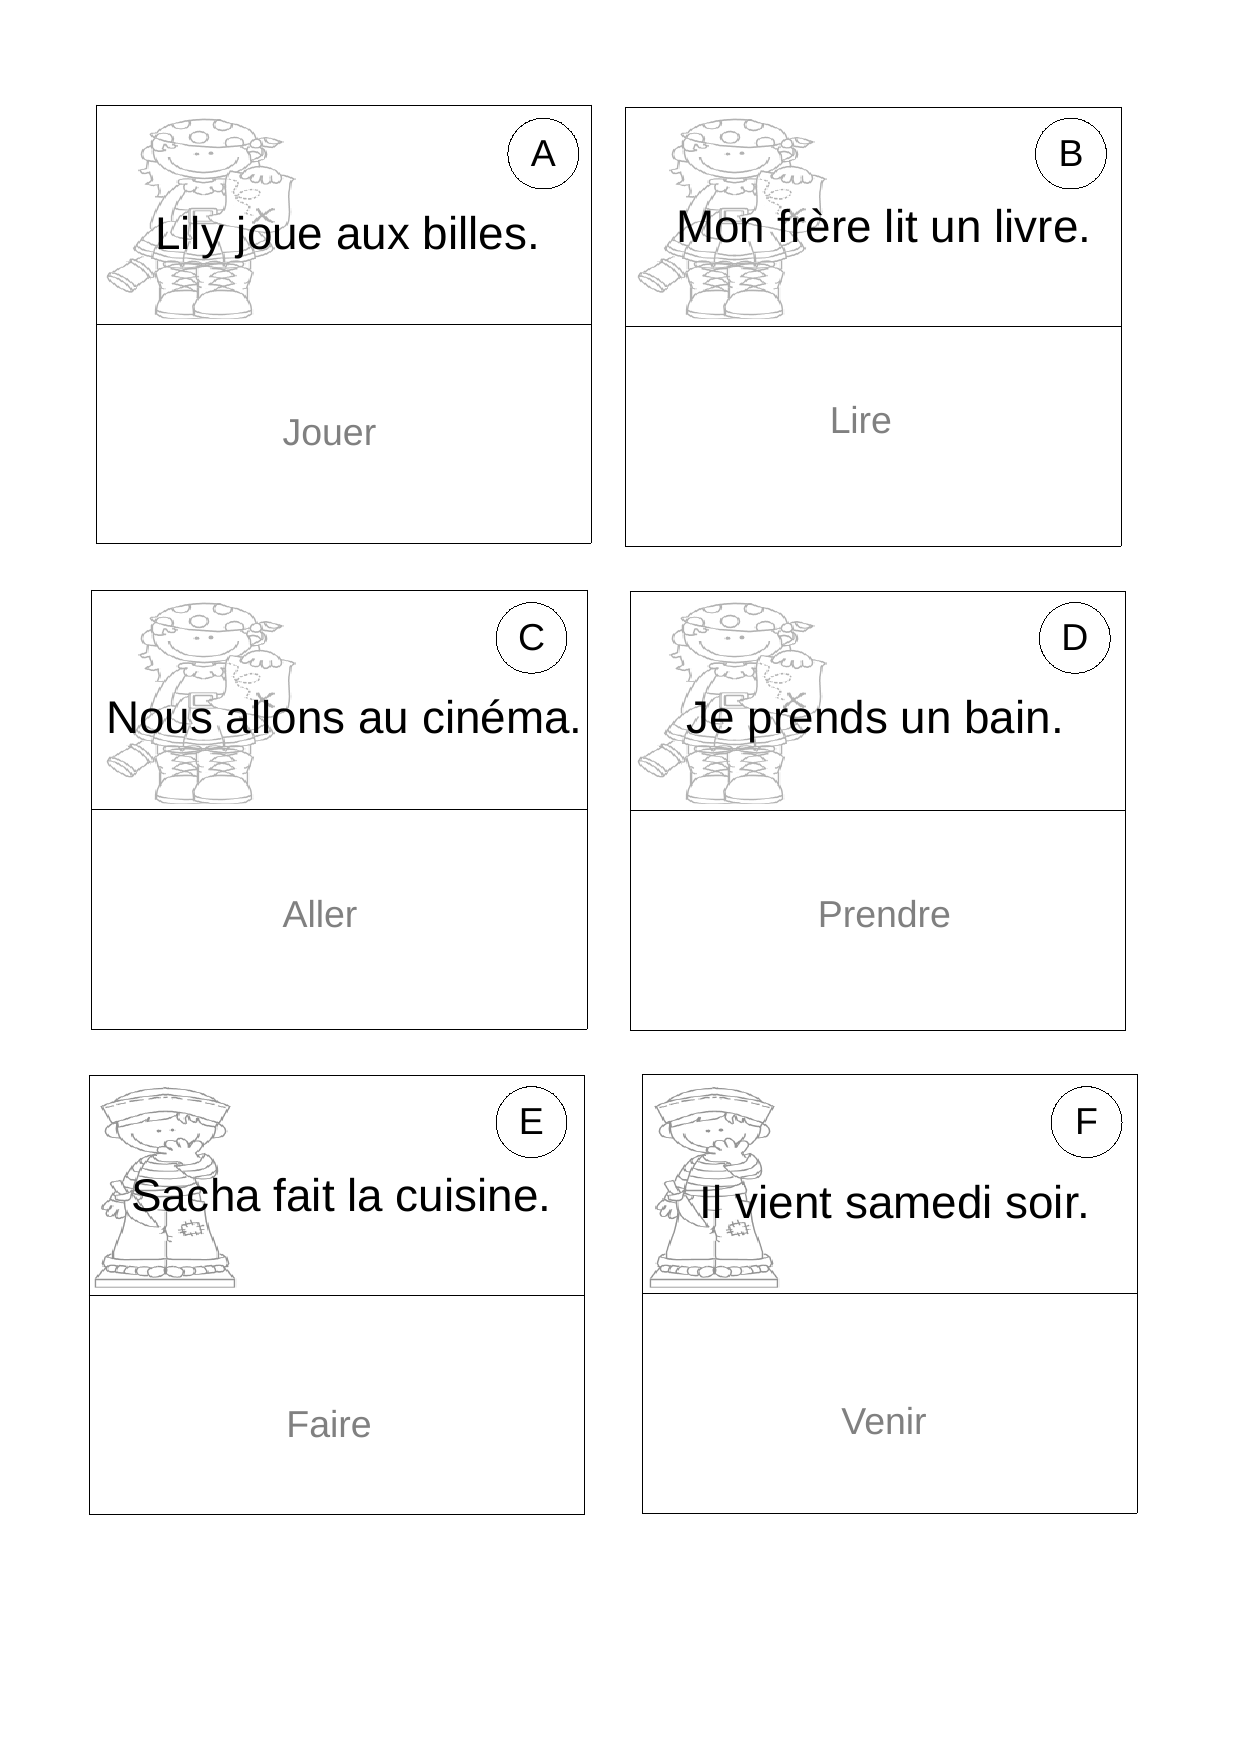

| |
| --- |
| |
| |
| --- |
| |
A
B
Mon frère lit un livre.
Lily joue aux billes.
Lire
Jouer
| |
| --- |
| |
| |
| --- |
| |
C
D
Nous allons au cinéma.
Je prends un bain.
Aller
Prendre
| |
| --- |
| |
| |
| --- |
| |
E
F
Sacha fait la cuisine.
Il vient samedi soir.
Venir
Faire